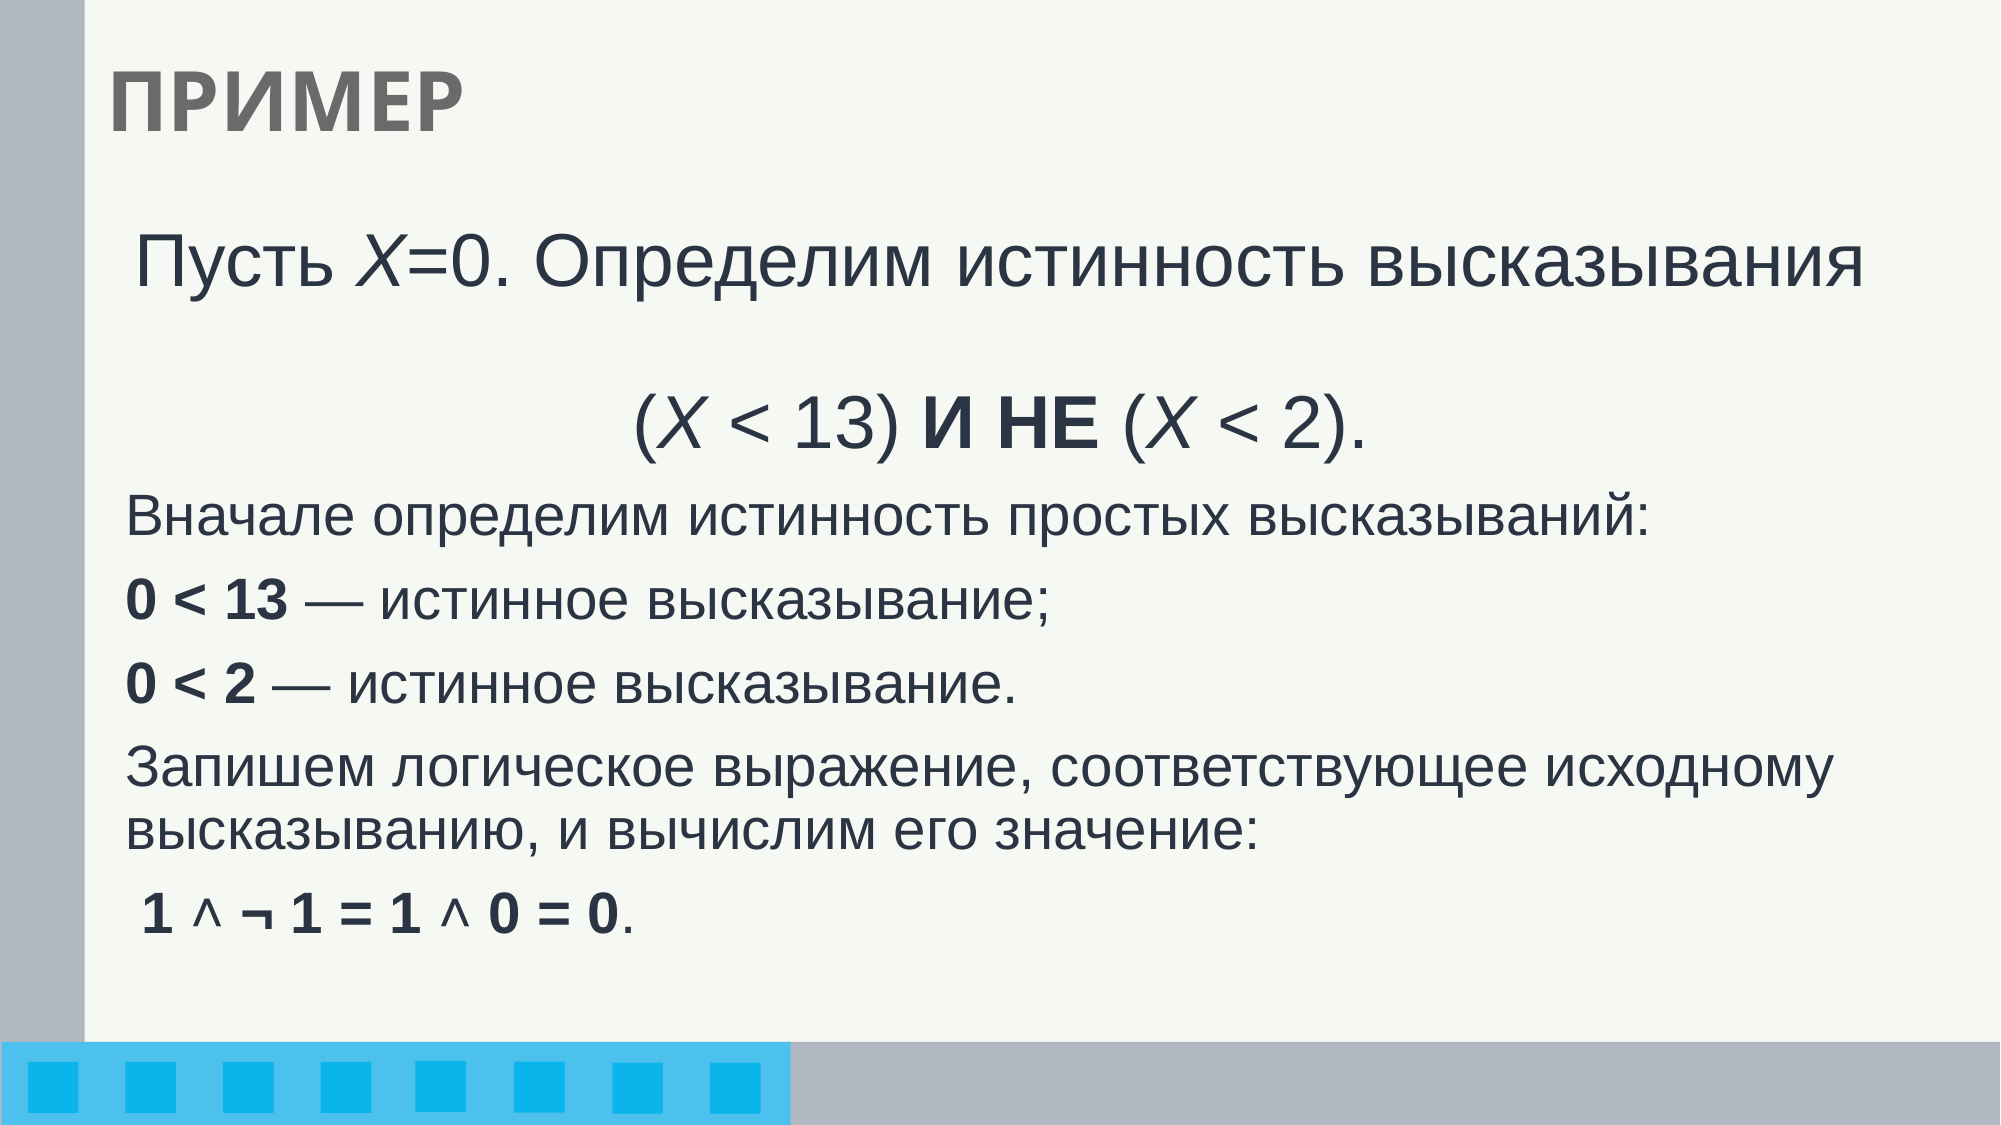

# ПРИМЕР
Пусть Х=0. Определим истинность высказывания
(X < 13) И НЕ (X < 2).
Вначале определим истинность простых высказываний:
0 < 13 — истинное высказывание;
0 < 2 — истинное высказывание.
Запишем логическое выражение, соответствующее исходному высказыванию, и вычислим его значение:
 1 ˄ ¬ 1 = 1 ˄ 0 = 0.